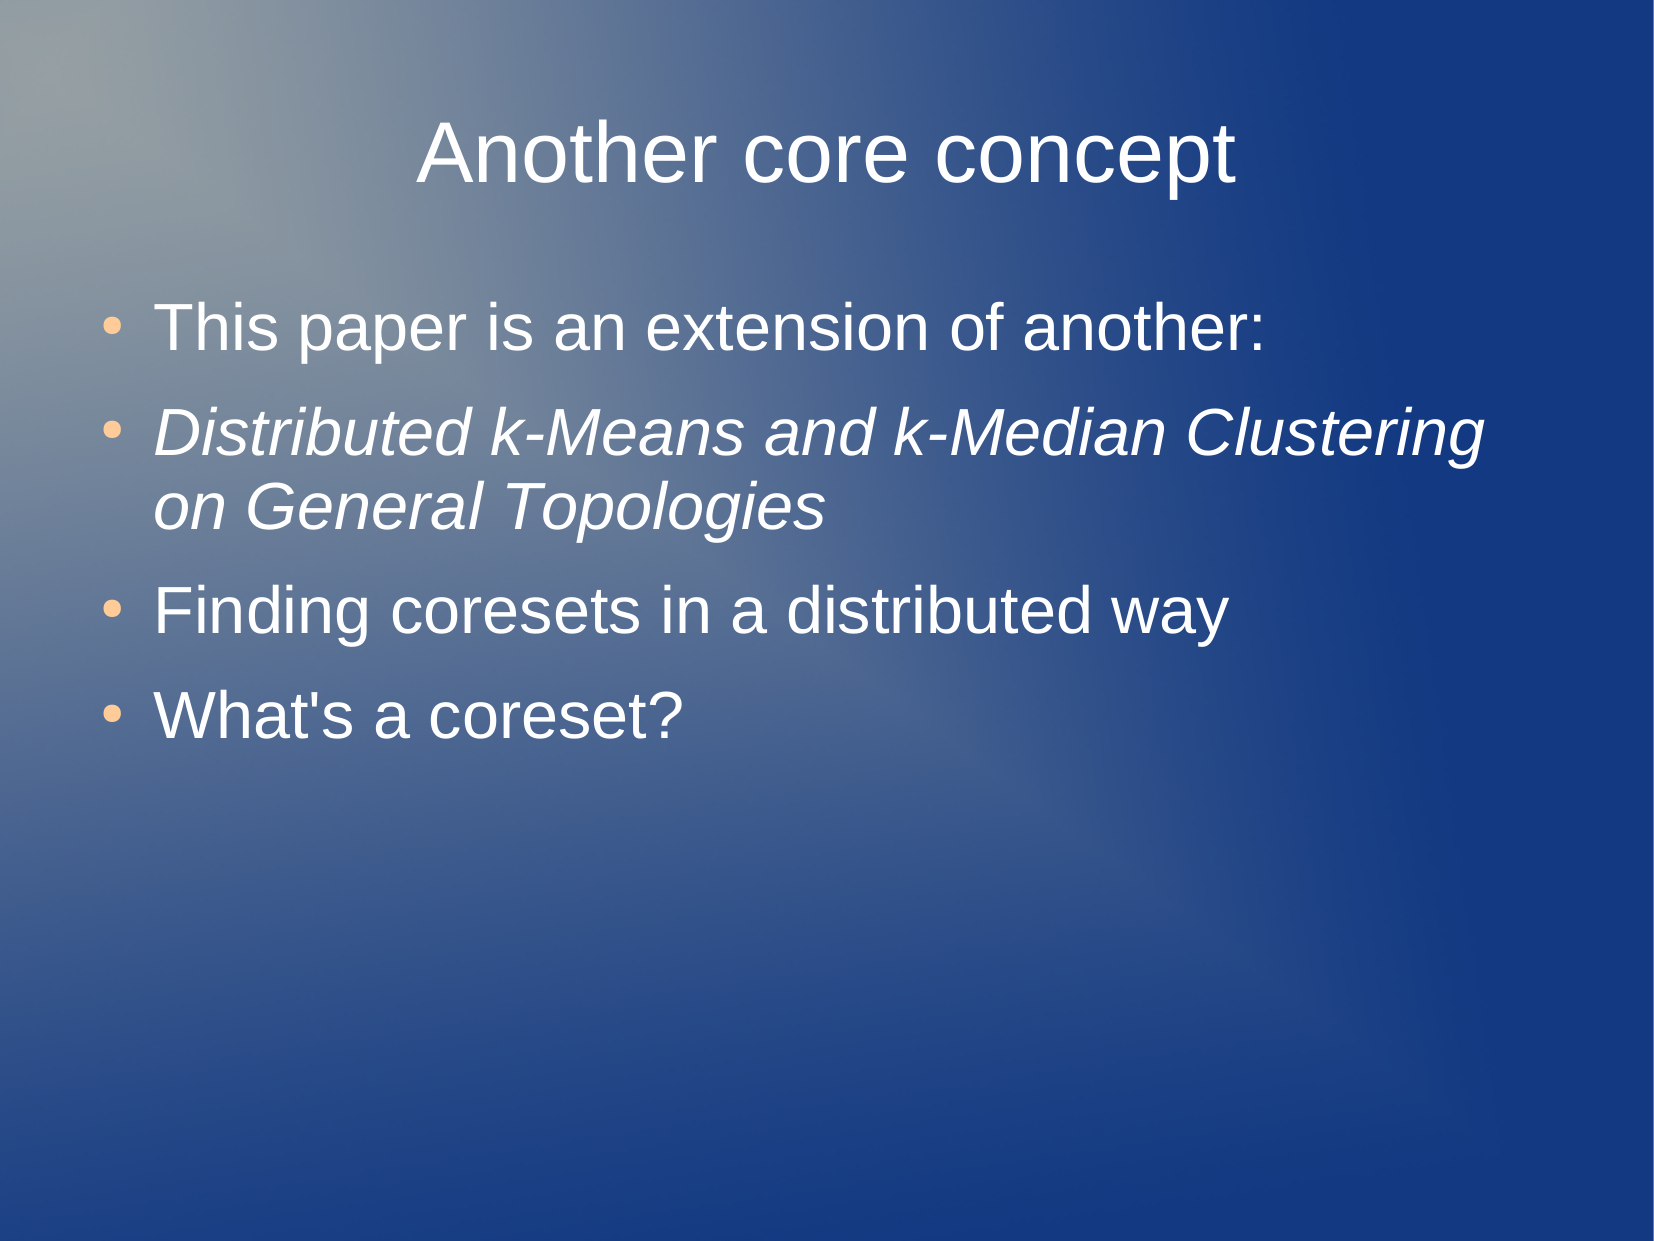

# Another core concept
This paper is an extension of another:
Distributed k-Means and k-Median Clustering on General Topologies
Finding coresets in a distributed way
What's a coreset?